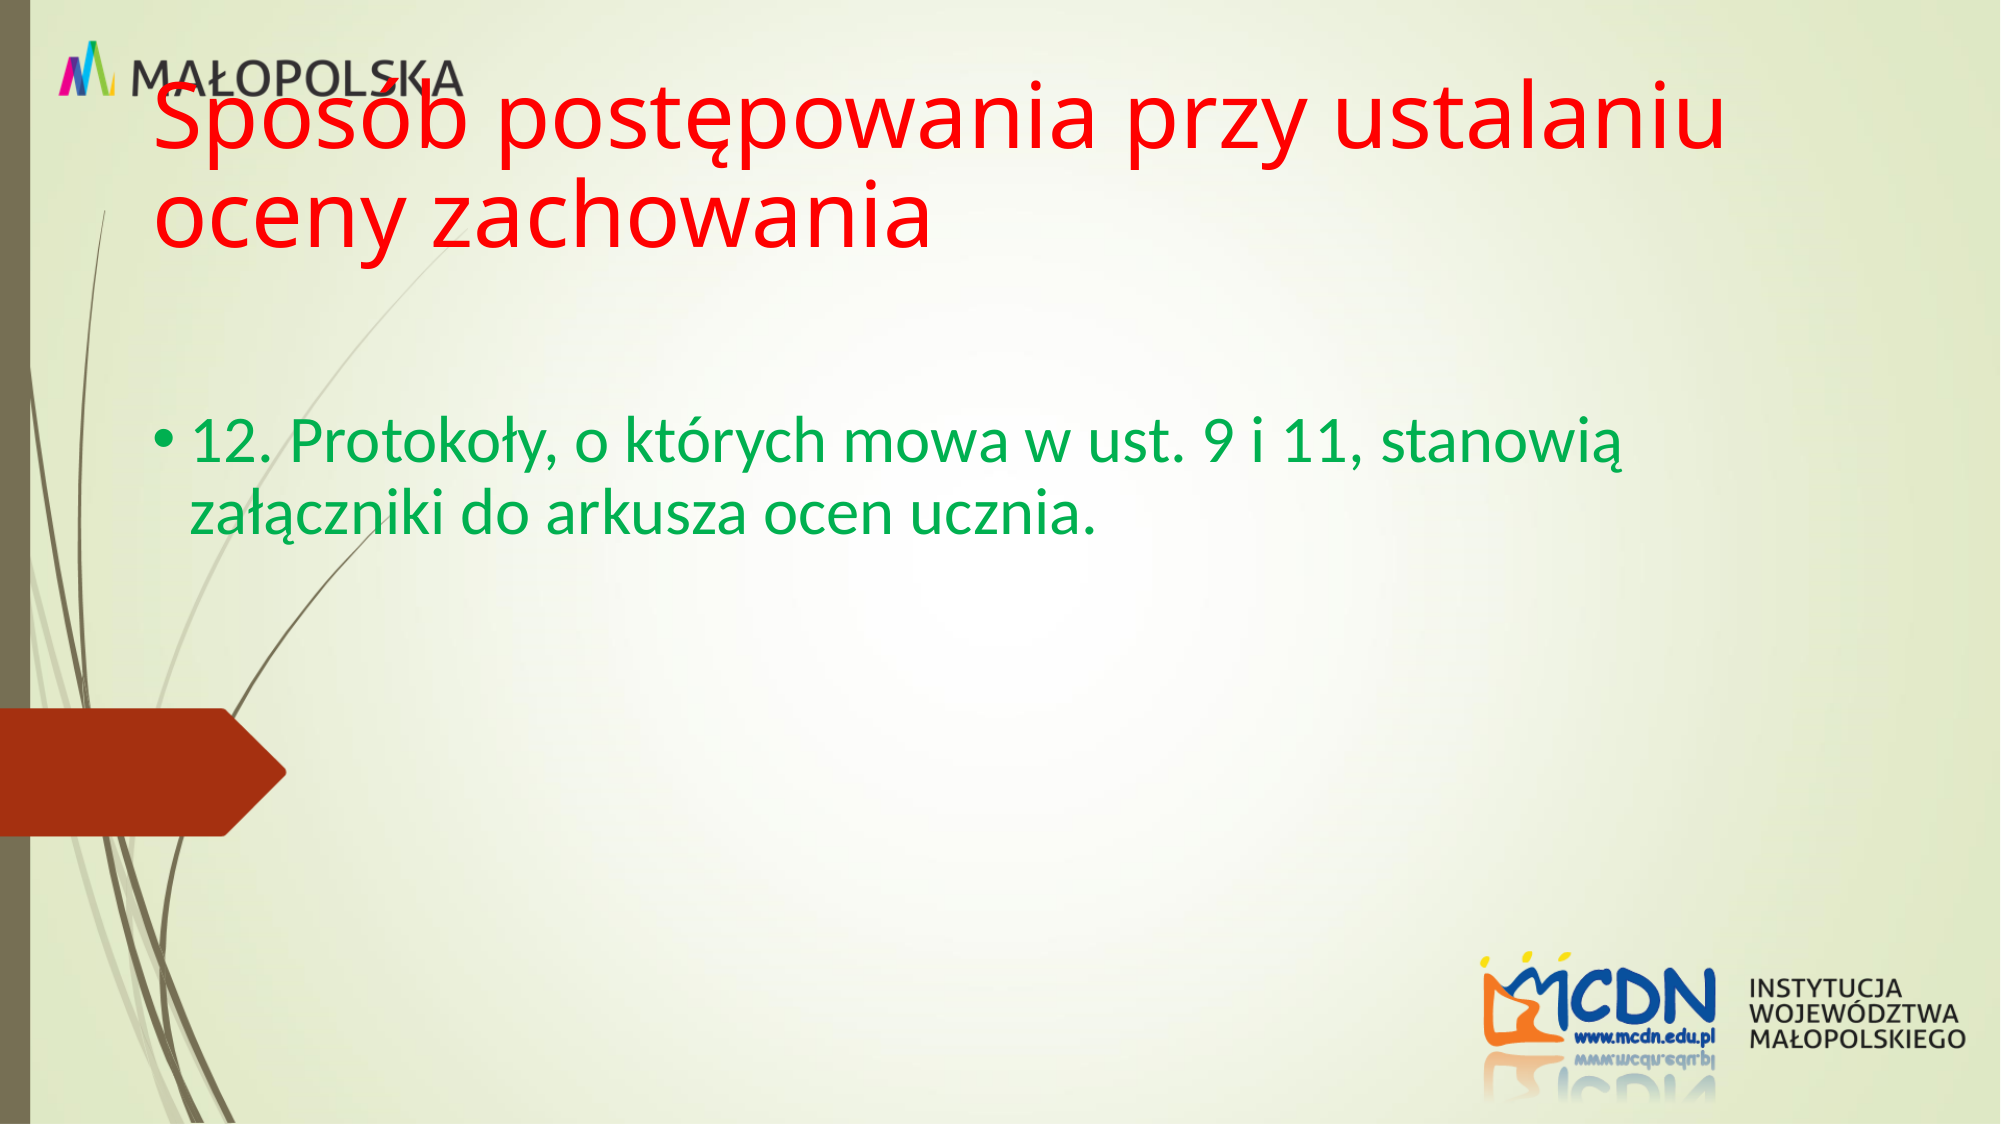

# Sposób postępowania przy ustalaniu oceny zachowania
12. Protokoły, o których mowa w ust. 9 i 11, stanowią załączniki do arkusza ocen ucznia.